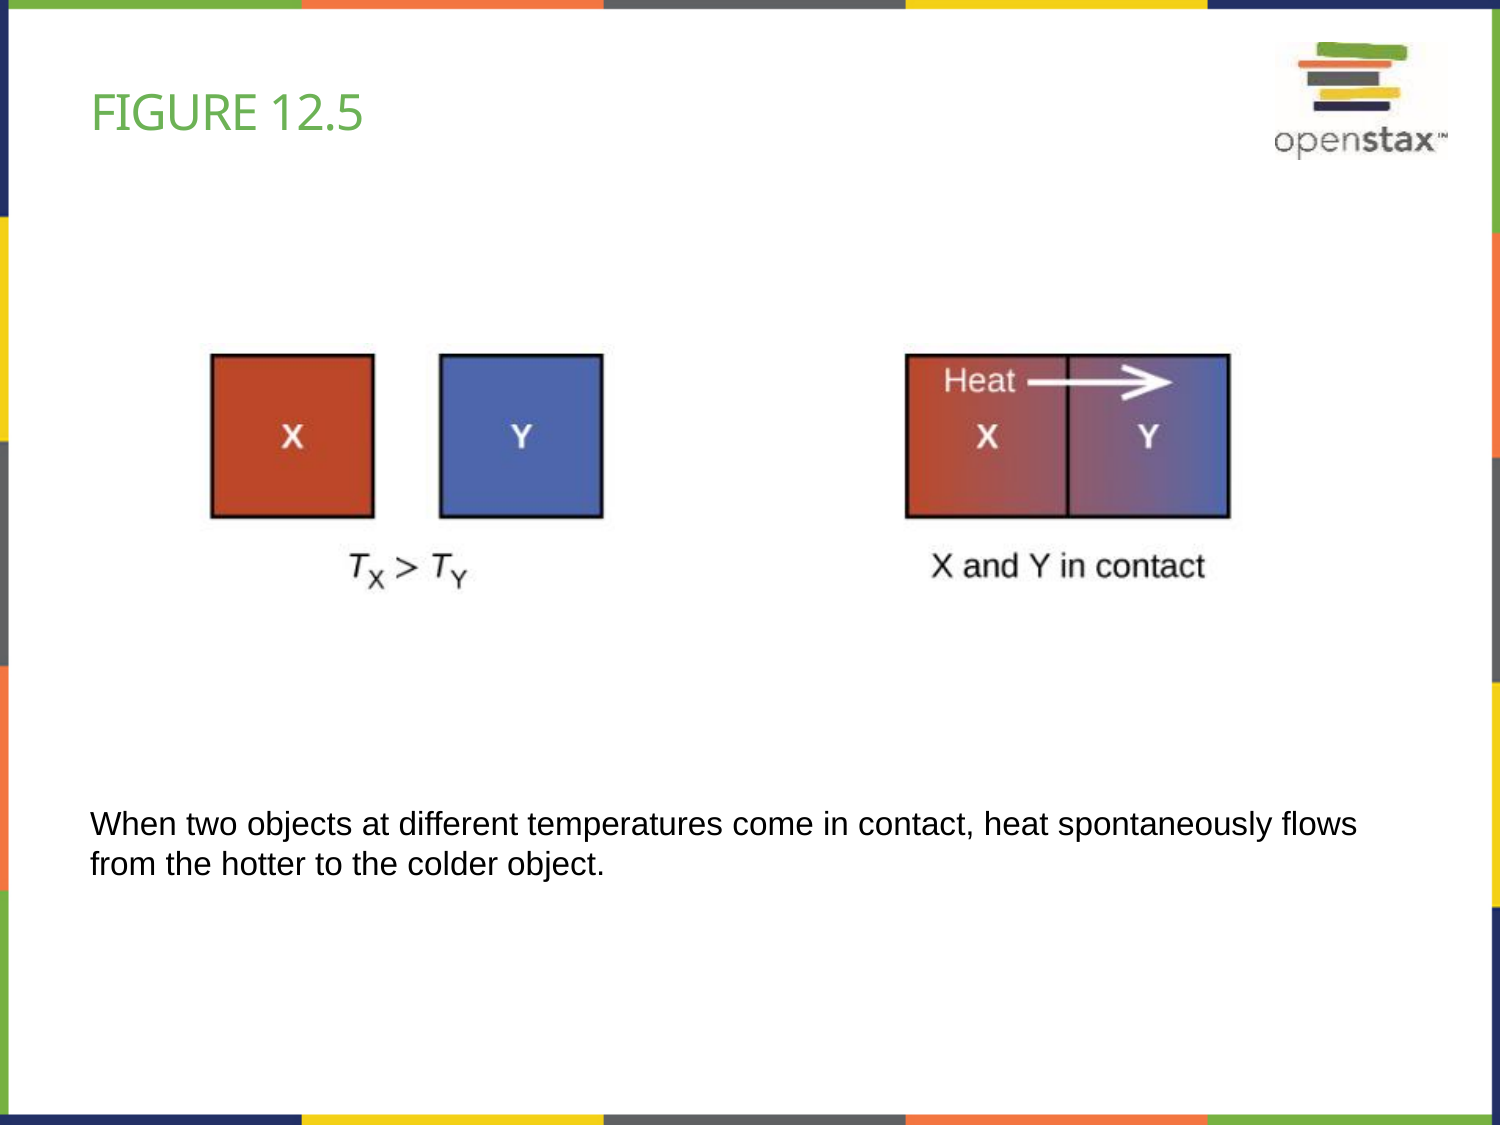

# Figure 12.5
When two objects at different temperatures come in contact, heat spontaneously flows from the hotter to the colder object.